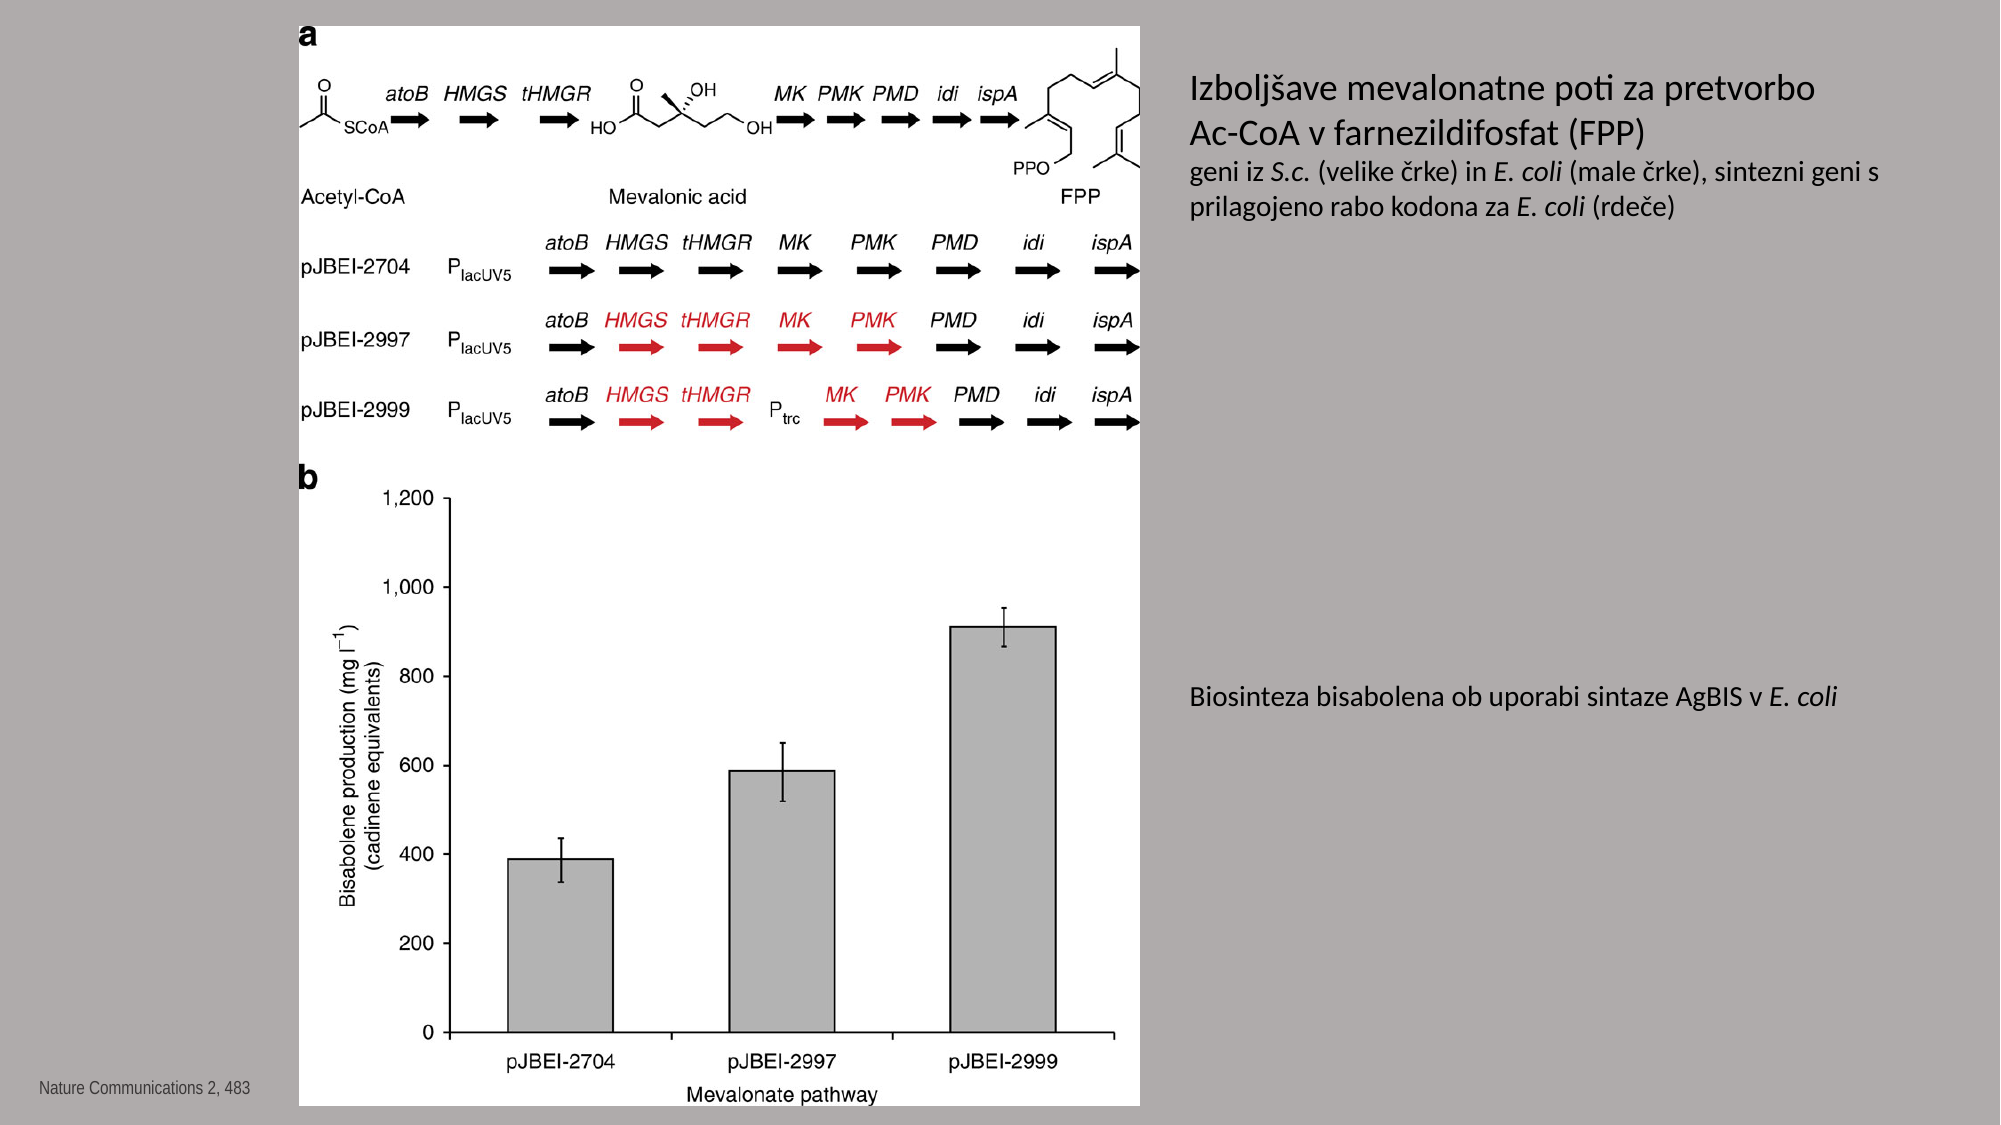

Izboljšave mevalonatne poti za pretvorbo
Ac-CoA v farnezildifosfat (FPP)
geni iz S.c. (velike črke) in E. coli (male črke), sintezni geni s prilagojeno rabo kodona za E. coli (rdeče)
Biosinteza bisabolena ob uporabi sintaze AgBIS v E. coli
 Nature Communications 2, 483